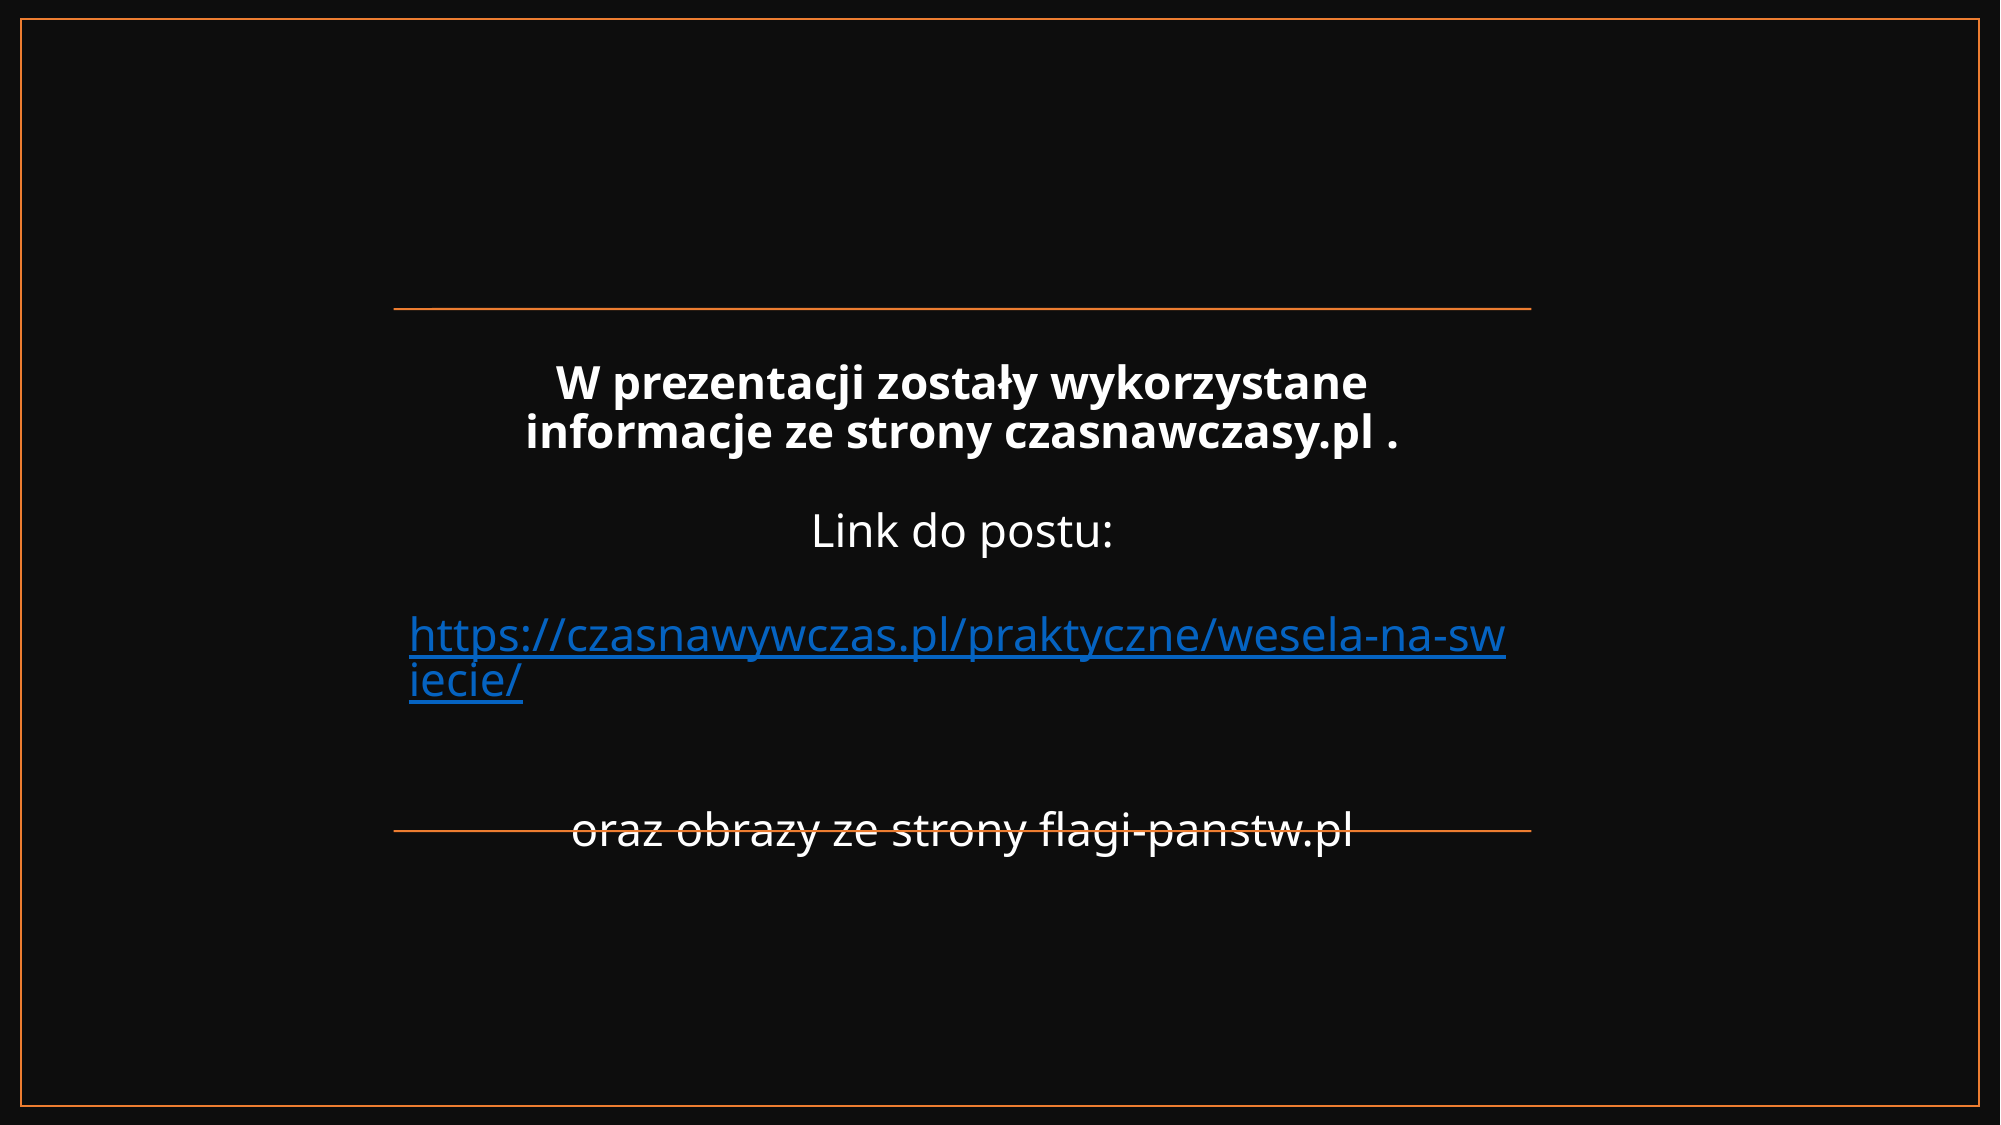

# W prezentacji zostały wykorzystane informacje ze strony czasnawczasy.pl . Link do postu: https://czasnawywczas.pl/praktyczne/wesela-na-swiecie/ oraz obrazy ze strony flagi-panstw.pl